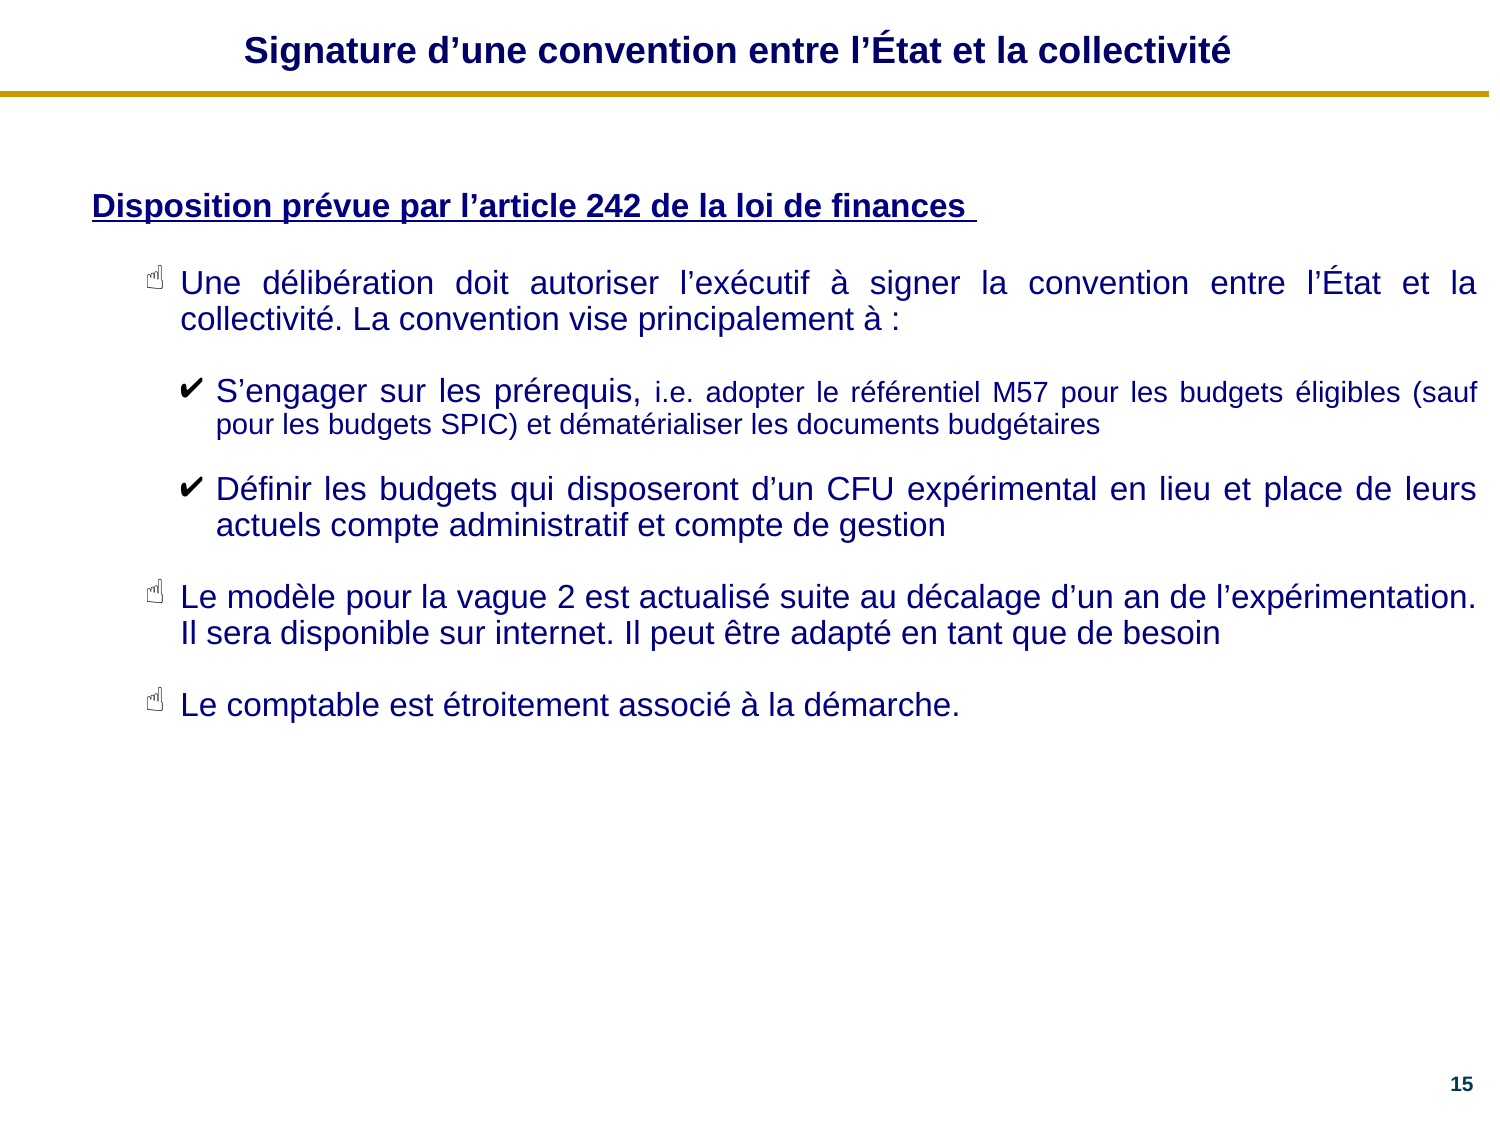

# Signature d’une convention entre l’État et la collectivité
Disposition prévue par l’article 242 de la loi de finances
Une délibération doit autoriser l’exécutif à signer la convention entre l’État et la collectivité. La convention vise principalement à :
S’engager sur les prérequis, i.e. adopter le référentiel M57 pour les budgets éligibles (sauf pour les budgets SPIC) et dématérialiser les documents budgétaires
Définir les budgets qui disposeront d’un CFU expérimental en lieu et place de leurs actuels compte administratif et compte de gestion
Le modèle pour la vague 2 est actualisé suite au décalage d’un an de l’expérimentation. Il sera disponible sur internet. Il peut être adapté en tant que de besoin
Le comptable est étroitement associé à la démarche.